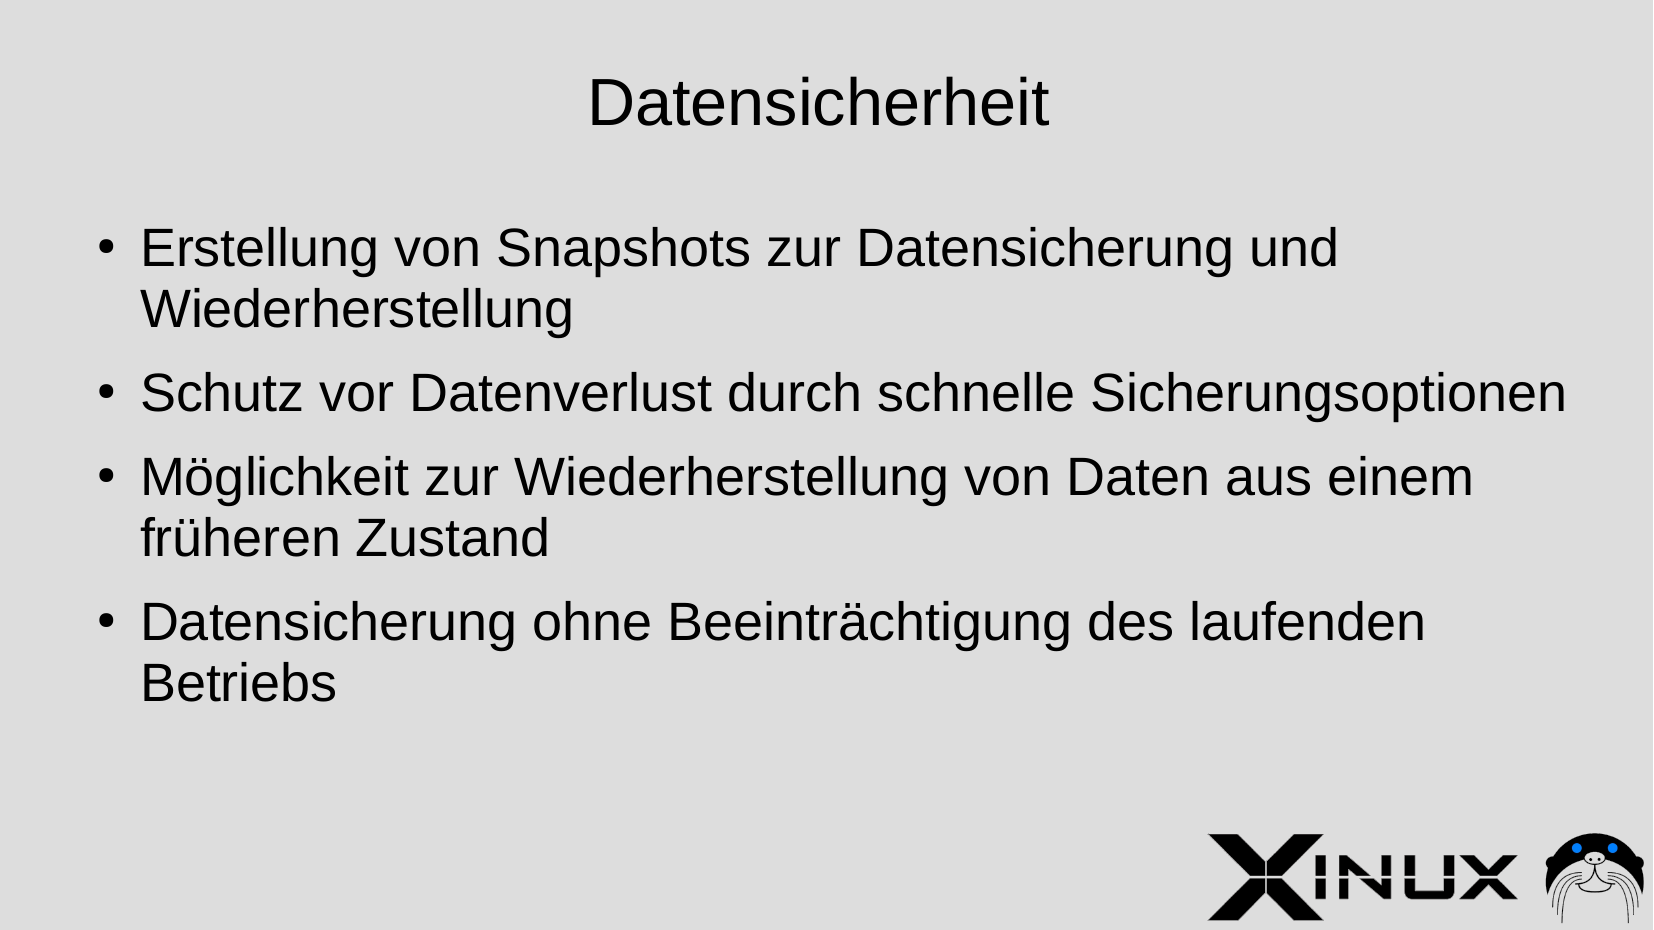

# Datensicherheit
Erstellung von Snapshots zur Datensicherung und Wiederherstellung
Schutz vor Datenverlust durch schnelle Sicherungsoptionen
Möglichkeit zur Wiederherstellung von Daten aus einem früheren Zustand
Datensicherung ohne Beeinträchtigung des laufenden Betriebs